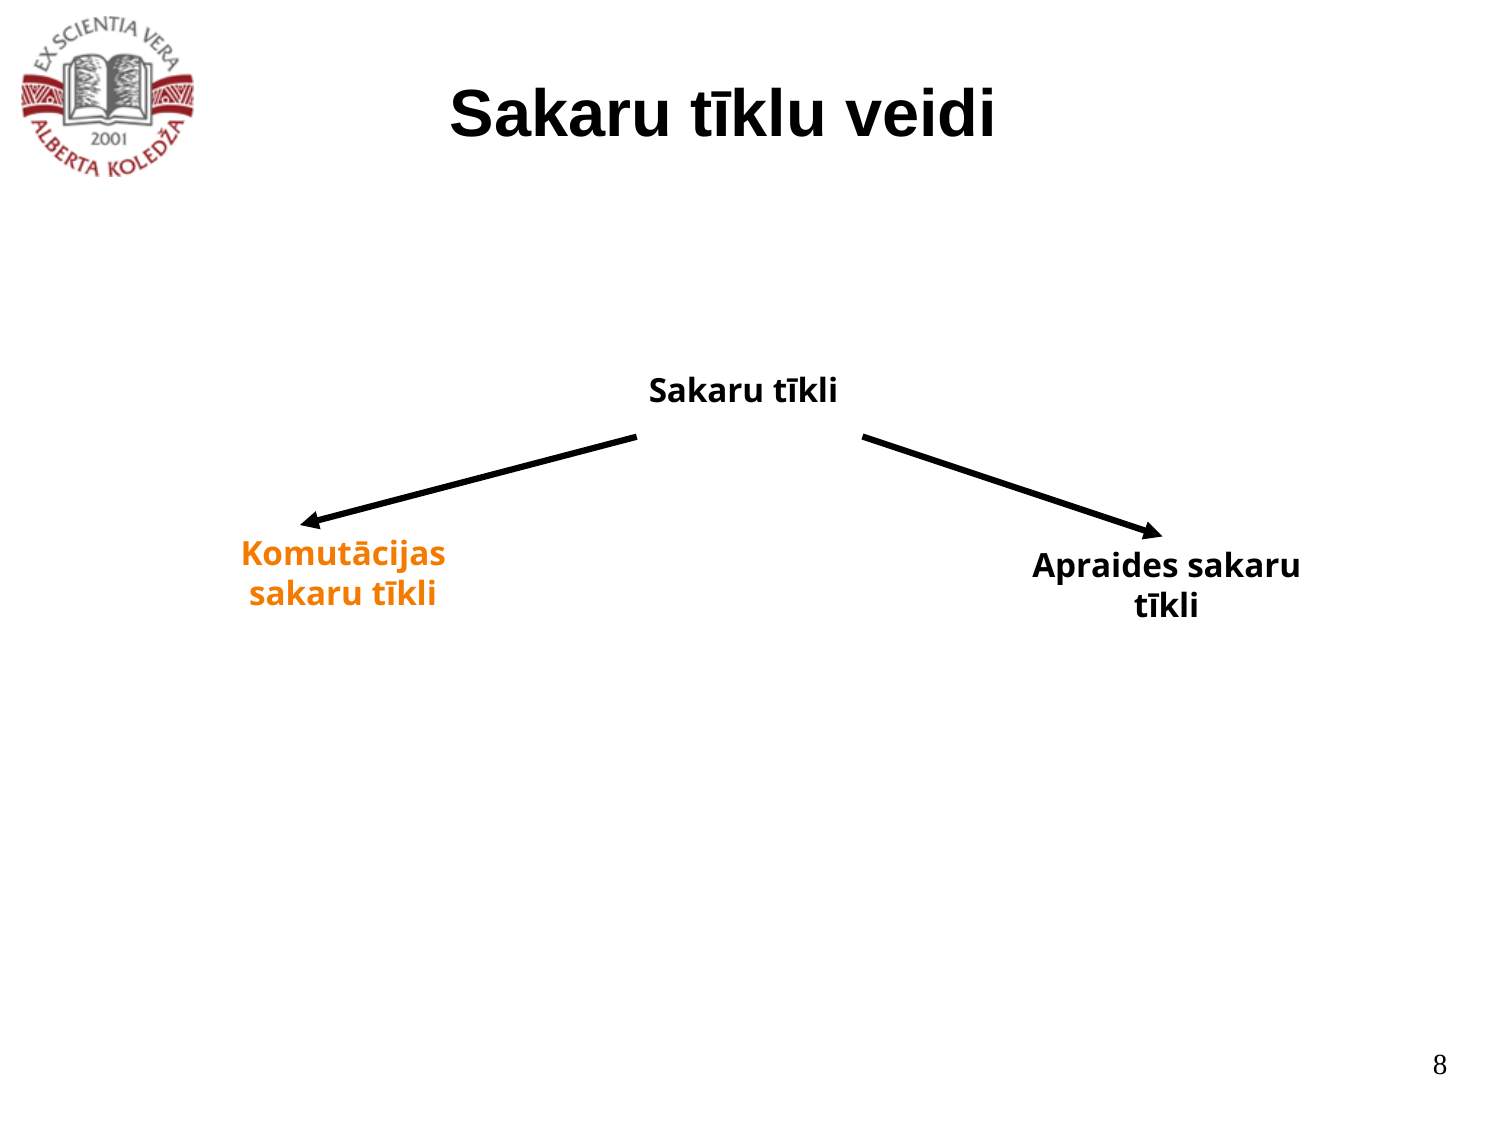

Sakaru tīklu veidi
#
Sakaru tīkli
Komutācijas sakaru tīkli
Apraides sakaru tīkli
7